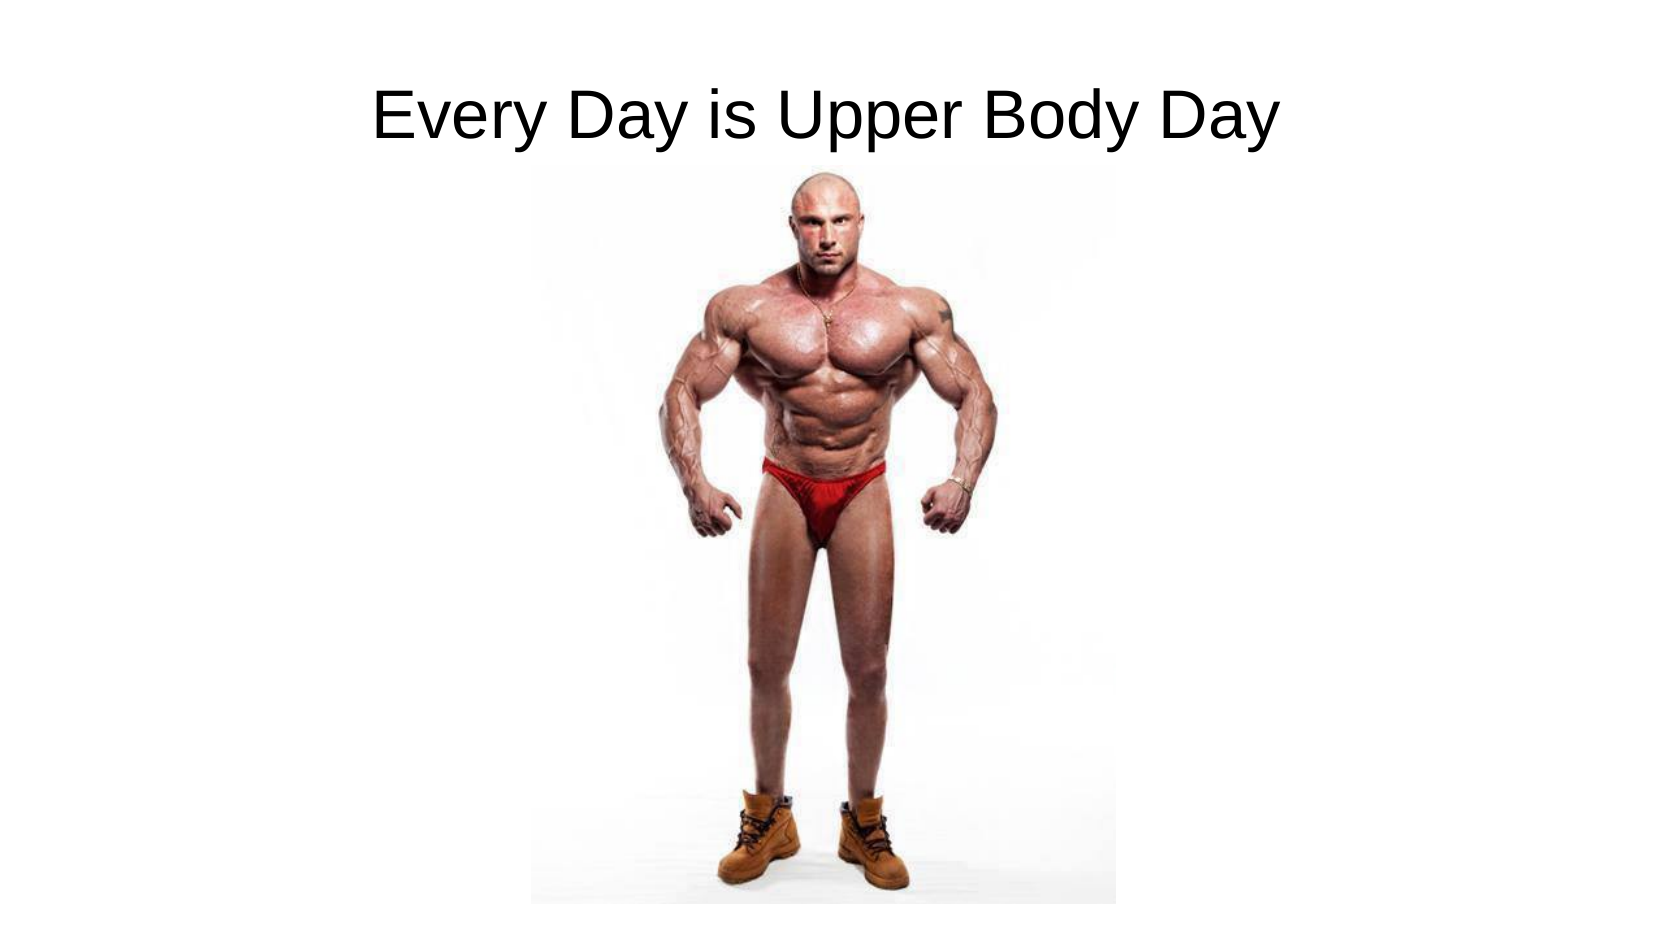

# Every Day is Upper Body Day